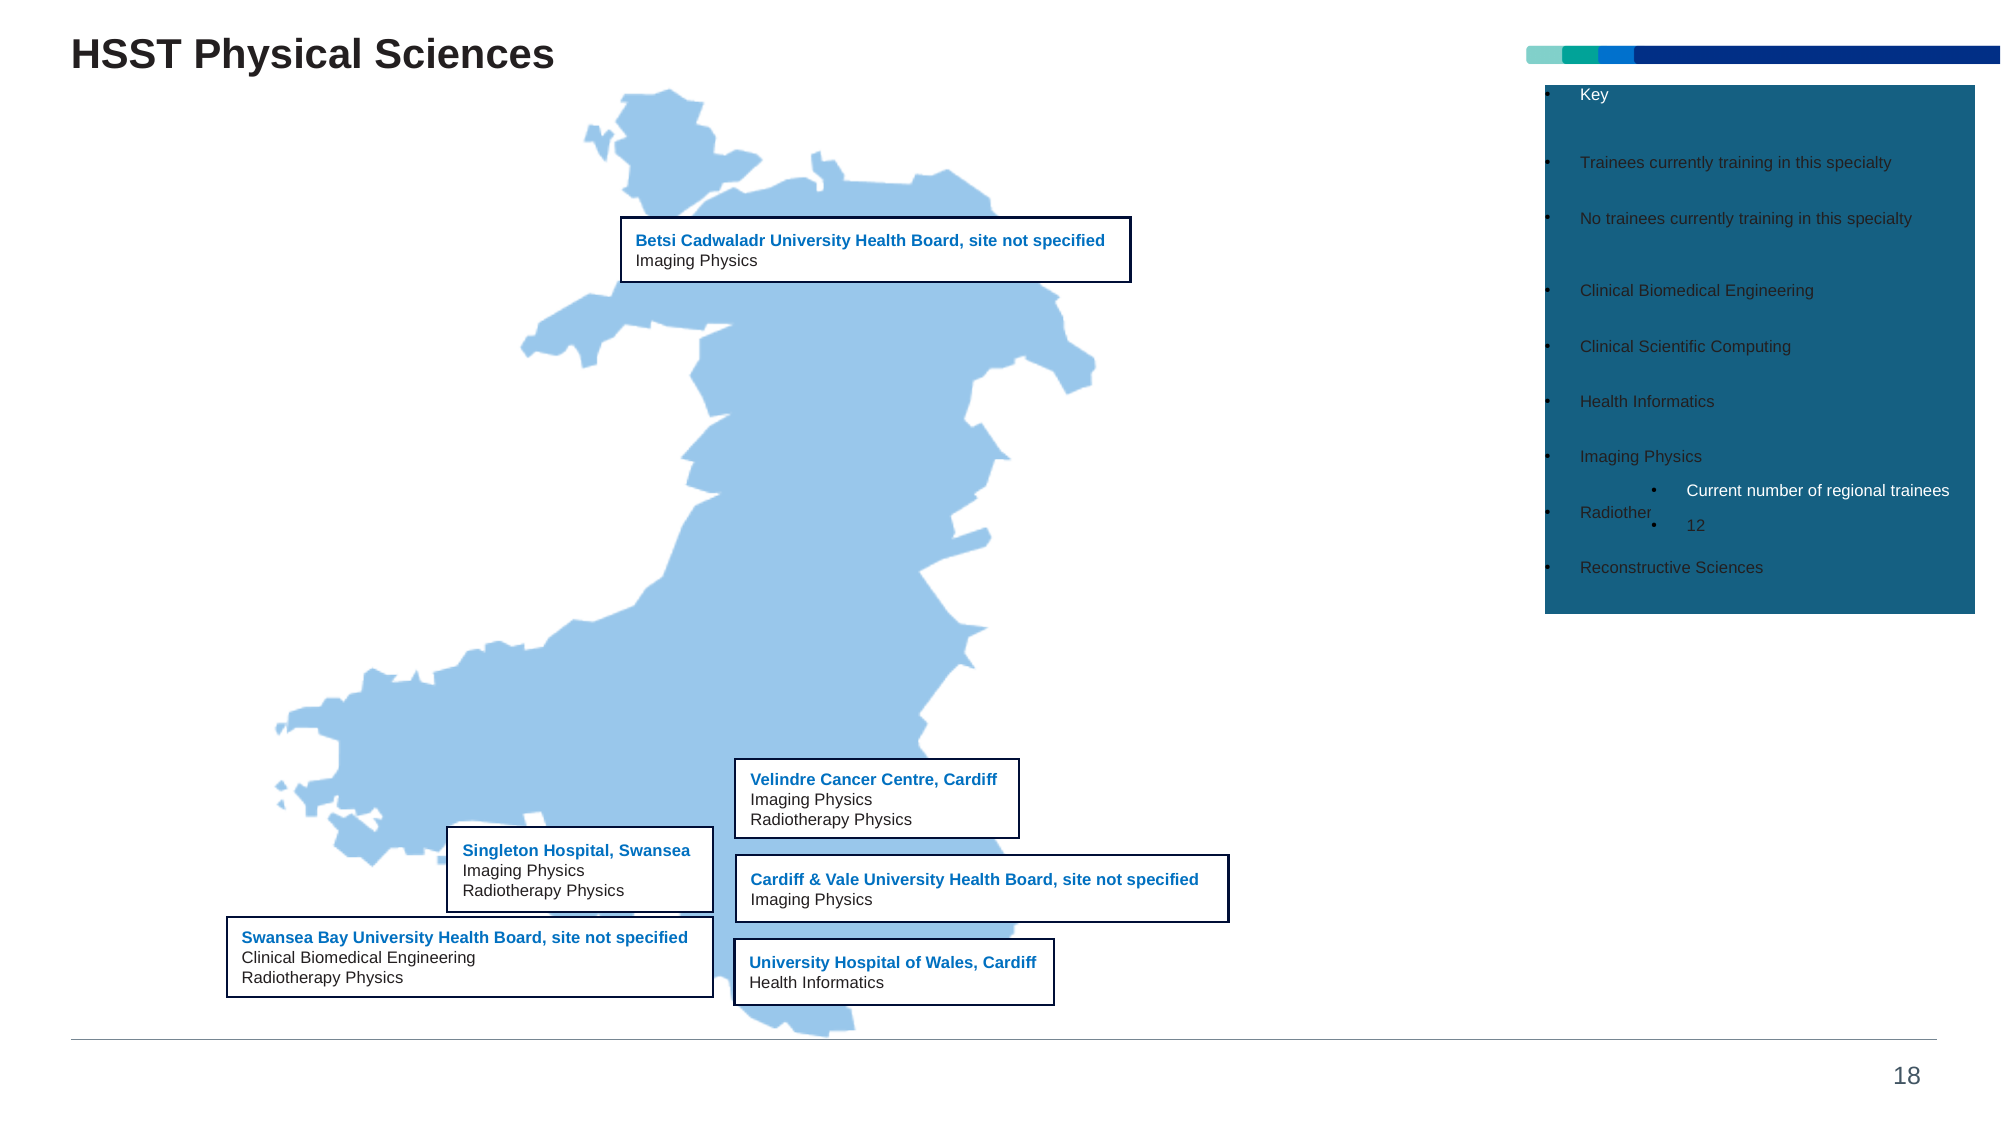

# HSST Physical Sciences
| Key | |
| --- | --- |
| Trainees currently training in this specialty | |
| No trainees currently training in this specialty | |
| Specialty | |
| --- | --- |
| Clinical Biomedical Engineering | |
| Clinical Scientific Computing | |
| Health Informatics | |
| Imaging Physics | |
| Radiotherapy Physics | |
| Reconstructive Sciences | |
Betsi Cadwaladr University Health Board, site not specified
Imaging Physics
| Current number of regional trainees |
| --- |
| 12 |
Velindre Cancer Centre, Cardiff
Imaging Physics
Radiotherapy Physics
Singleton Hospital, Swansea
Imaging Physics
Radiotherapy Physics
Cardiff & Vale University Health Board, site not specified
Imaging Physics
Swansea Bay University Health Board, site not specified
Clinical Biomedical Engineering
Radiotherapy Physics
University Hospital of Wales, Cardiff
Health Informatics